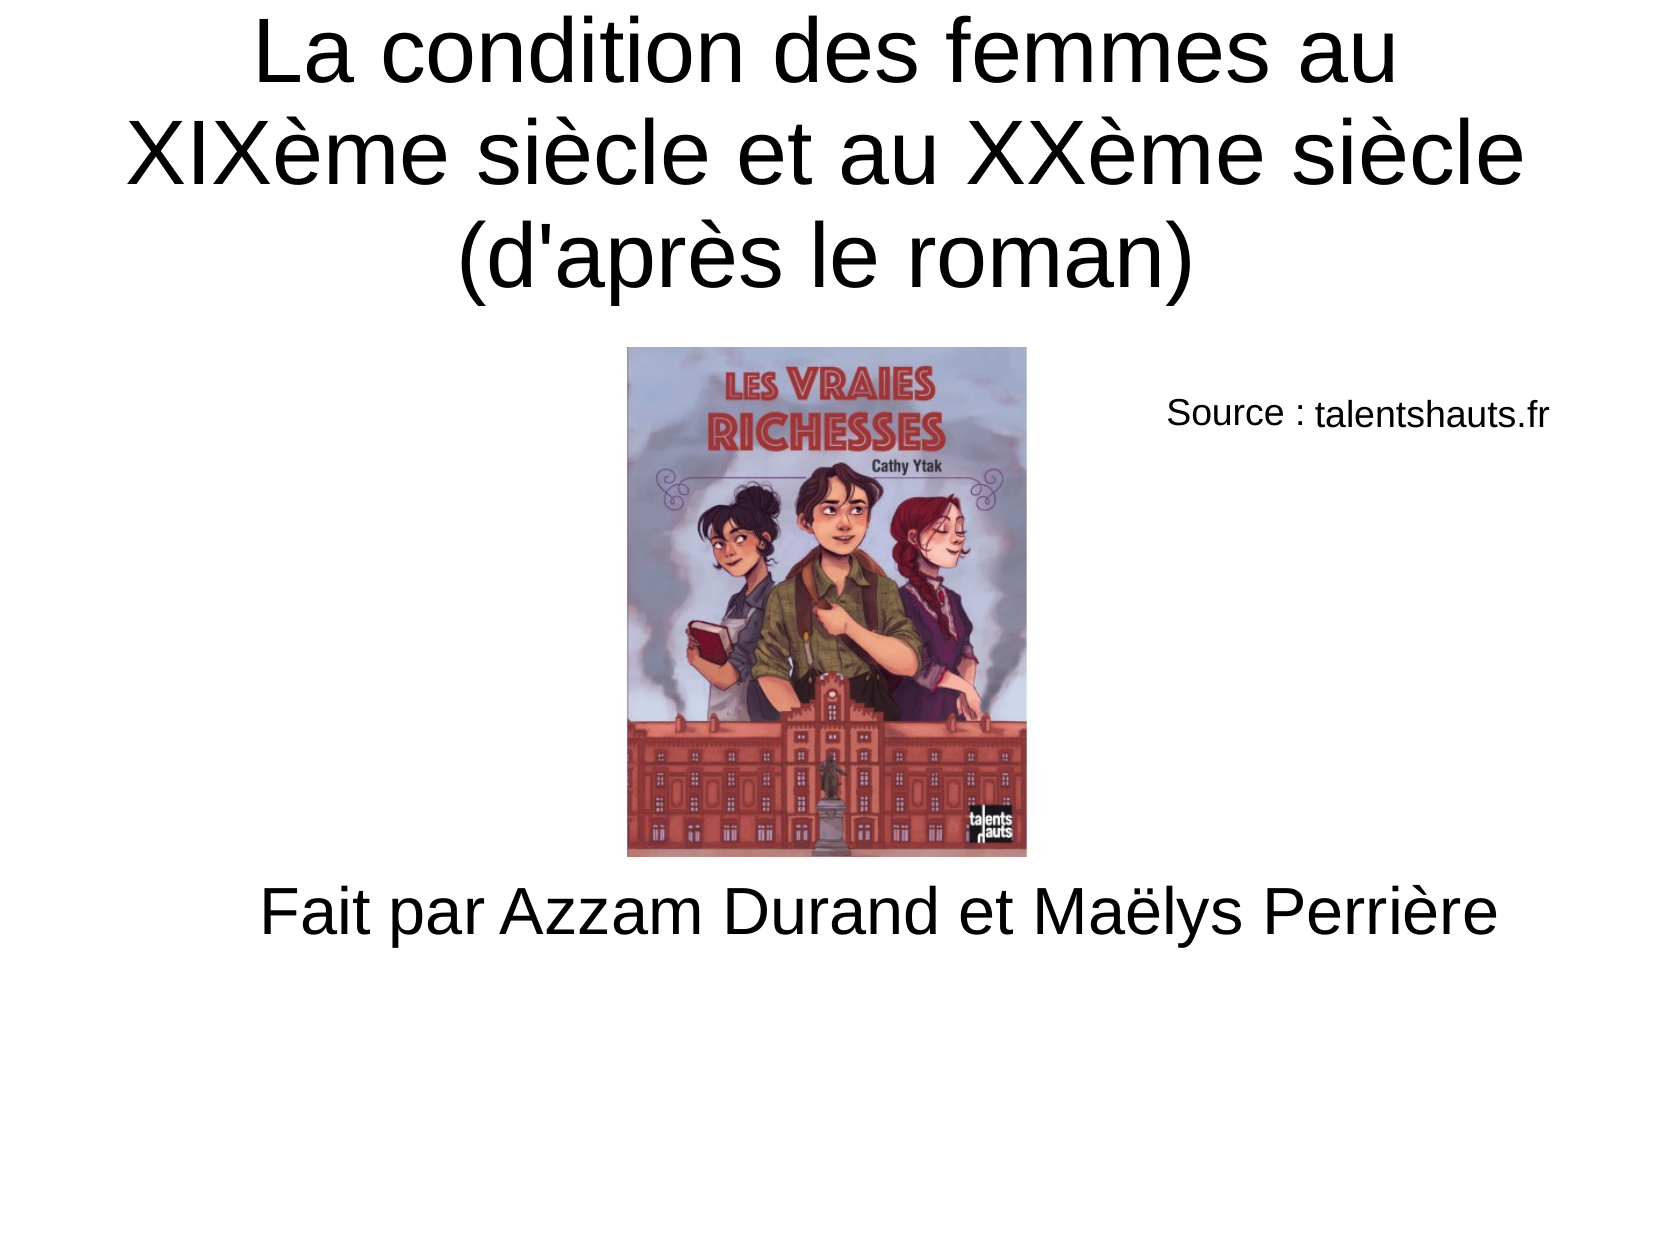

# La condition des femmes au XIXème siècle et au XXème siècle (d'après le roman)
Source :
talentshauts.fr
Fait par Azzam Durand et Maëlys Perrière